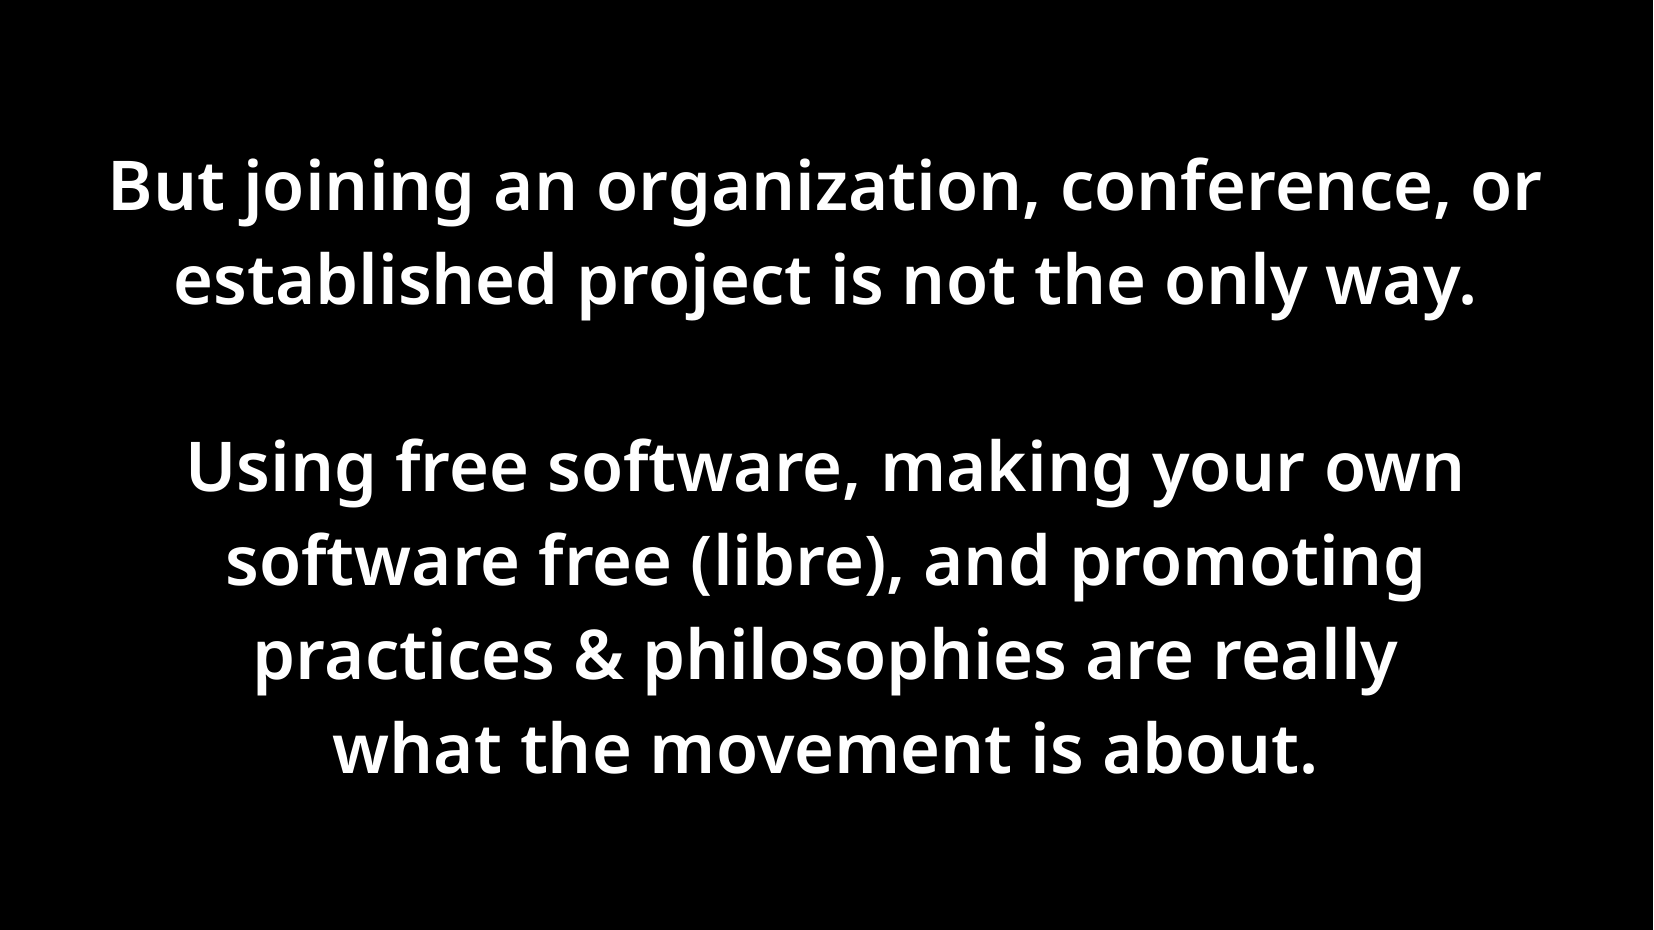

# But joining an organization, conference, or established project is not the only way. Using free software, making your own software free (libre), and promoting practices & philosophies are really what the movement is about.